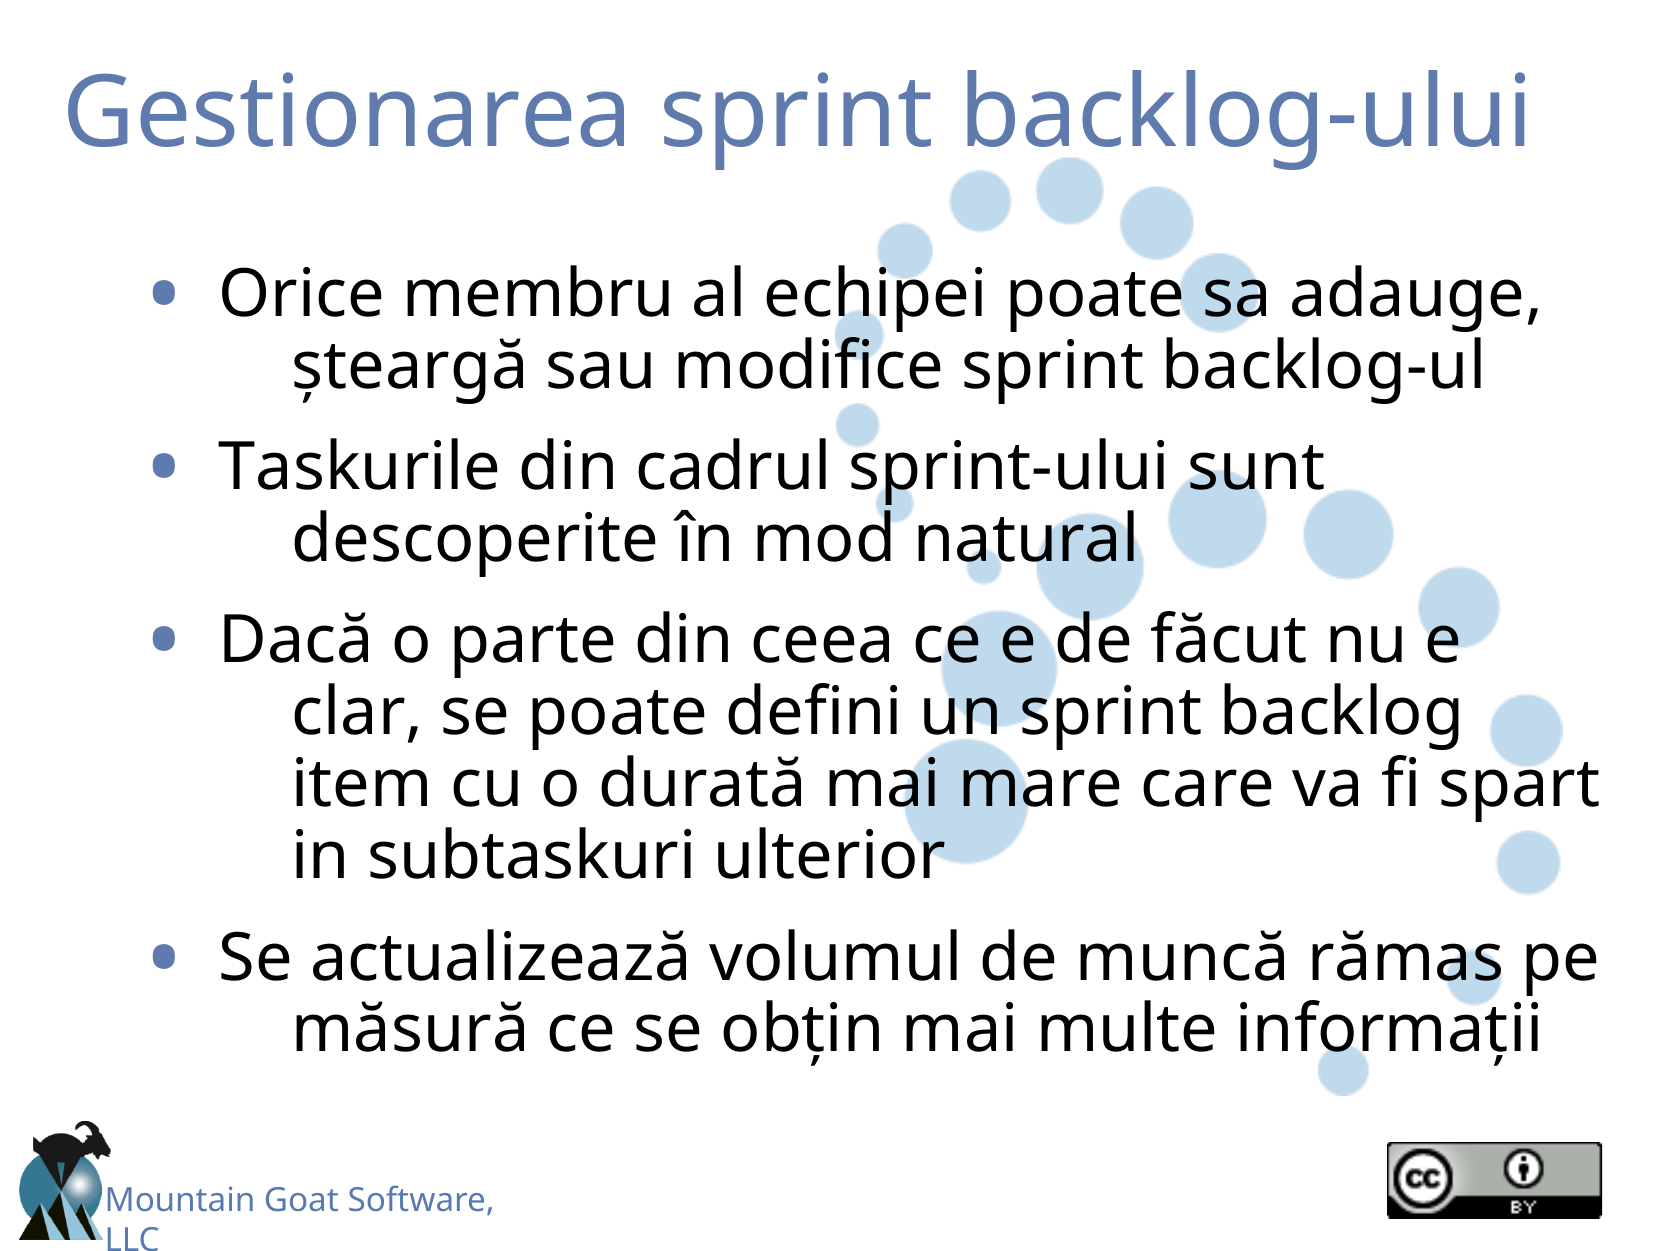

# Gestionarea sprint backlog-ului
Orice membru al echipei poate sa adauge, șteargă sau modifice sprint backlog-ul
Taskurile din cadrul sprint-ului sunt descoperite în mod natural
Dacă o parte din ceea ce e de făcut nu e clar, se poate defini un sprint backlog item cu o durată mai mare care va fi spart in subtaskuri ulterior
Se actualizează volumul de muncă rămas pe măsură ce se obțin mai multe informații